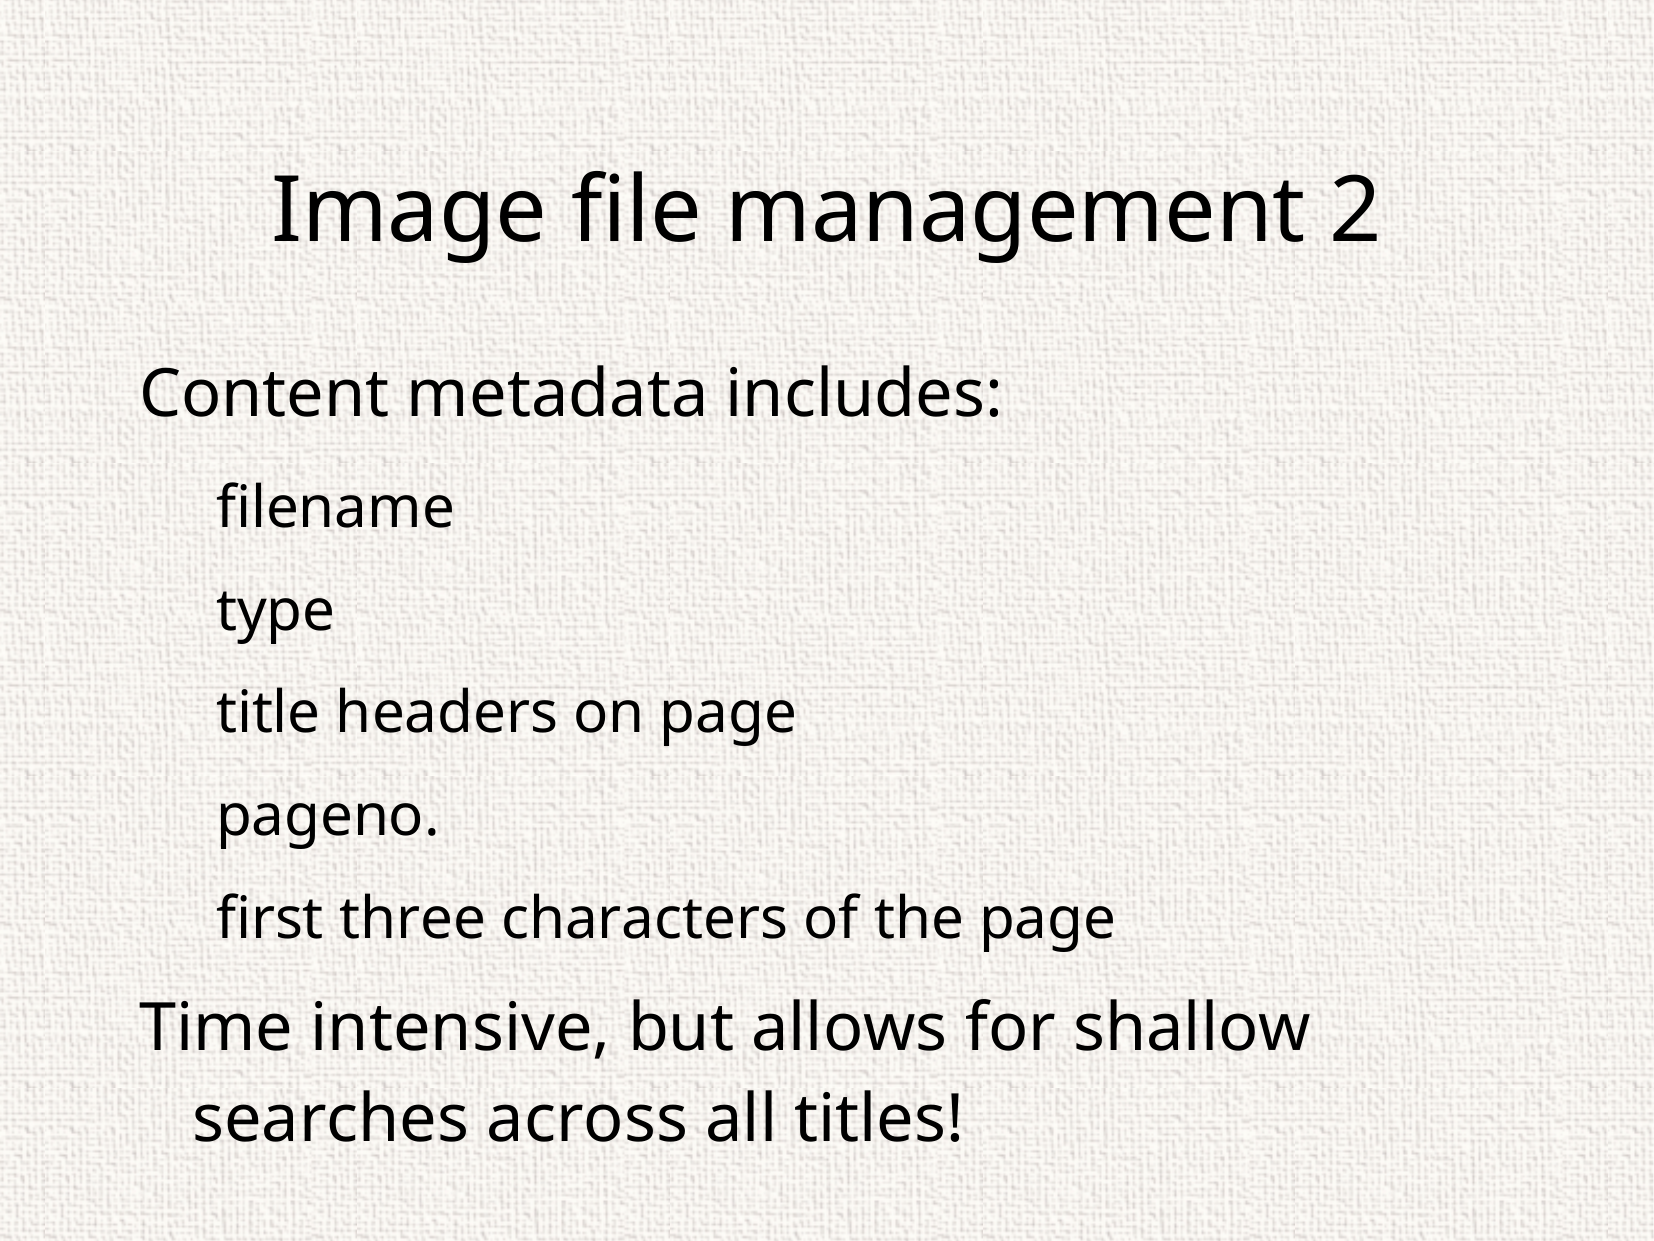

# Image file management 2
Content metadata includes:
filename
type
title headers on page
pageno.
first three characters of the page
Time intensive, but allows for shallow searches across all titles!